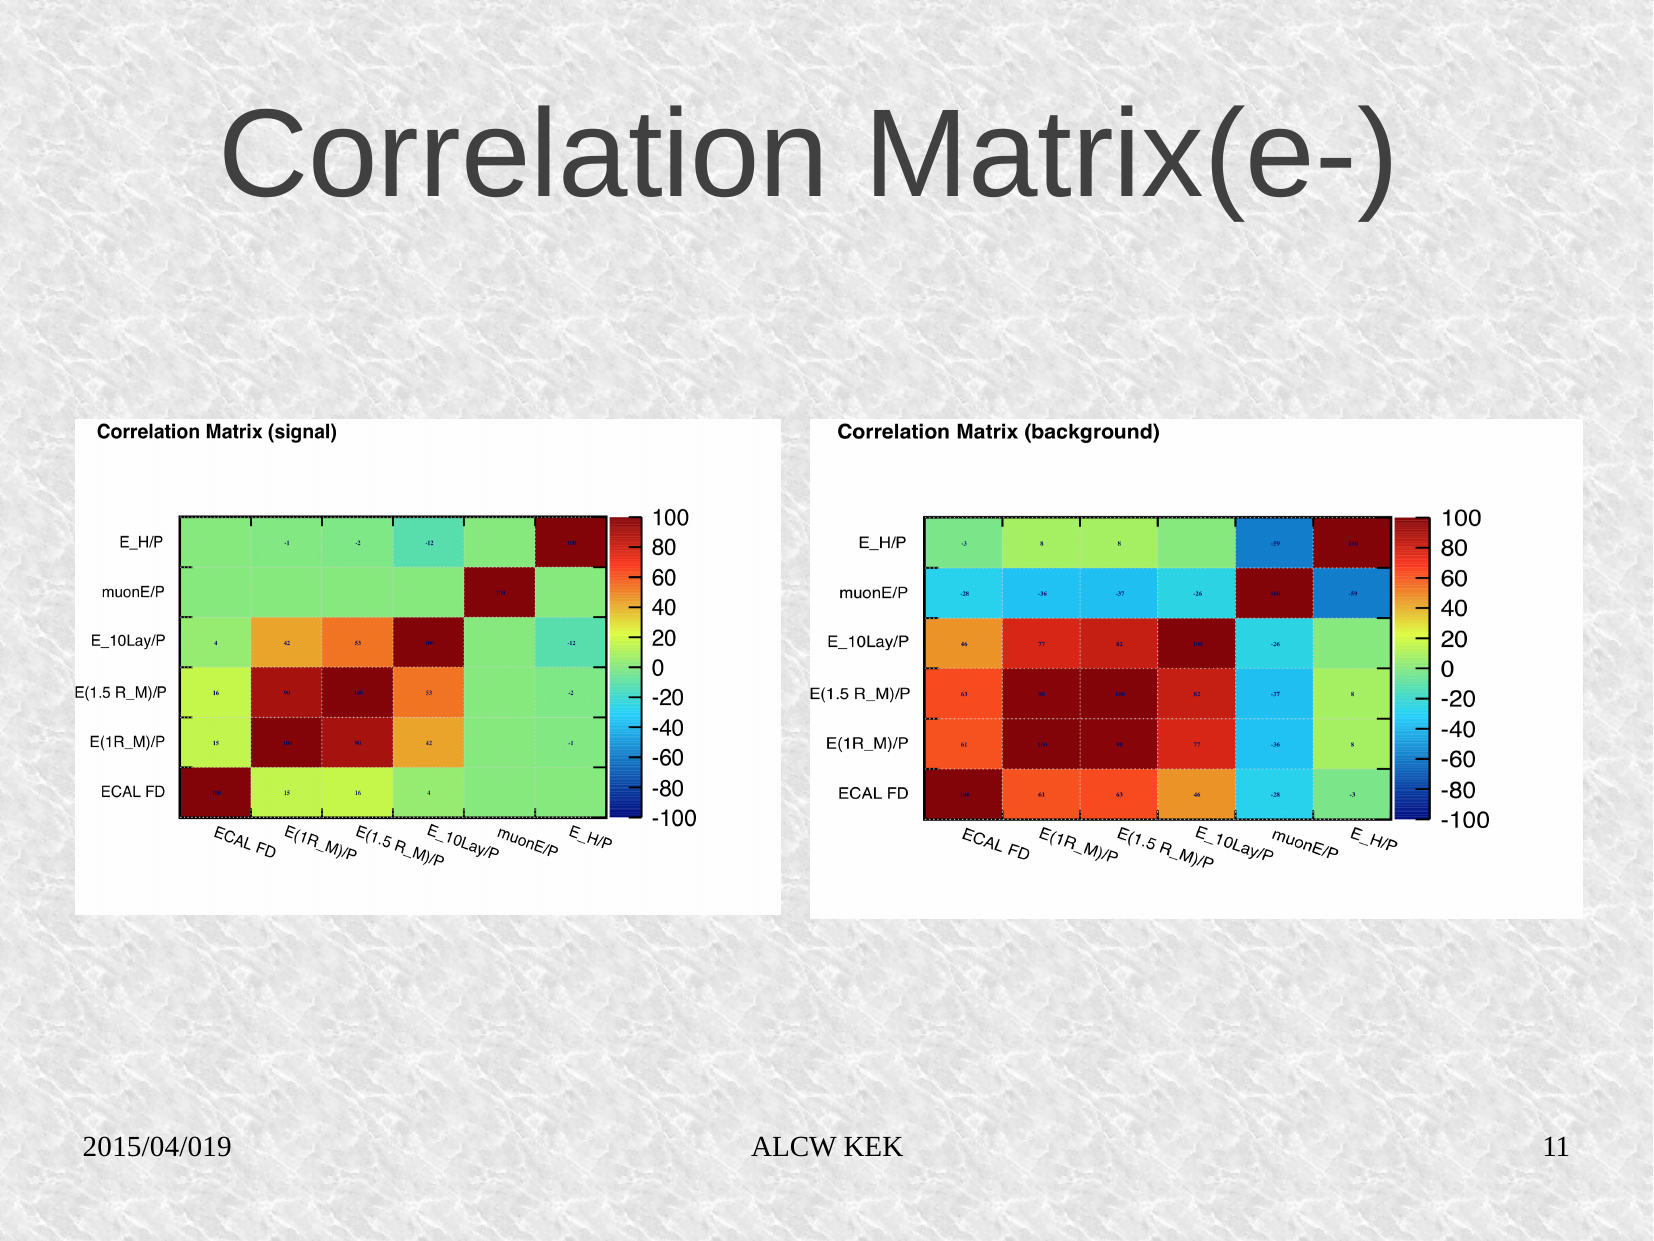

# Correlation Matrix(e-)
2015/04/019
ALCW KEK
11